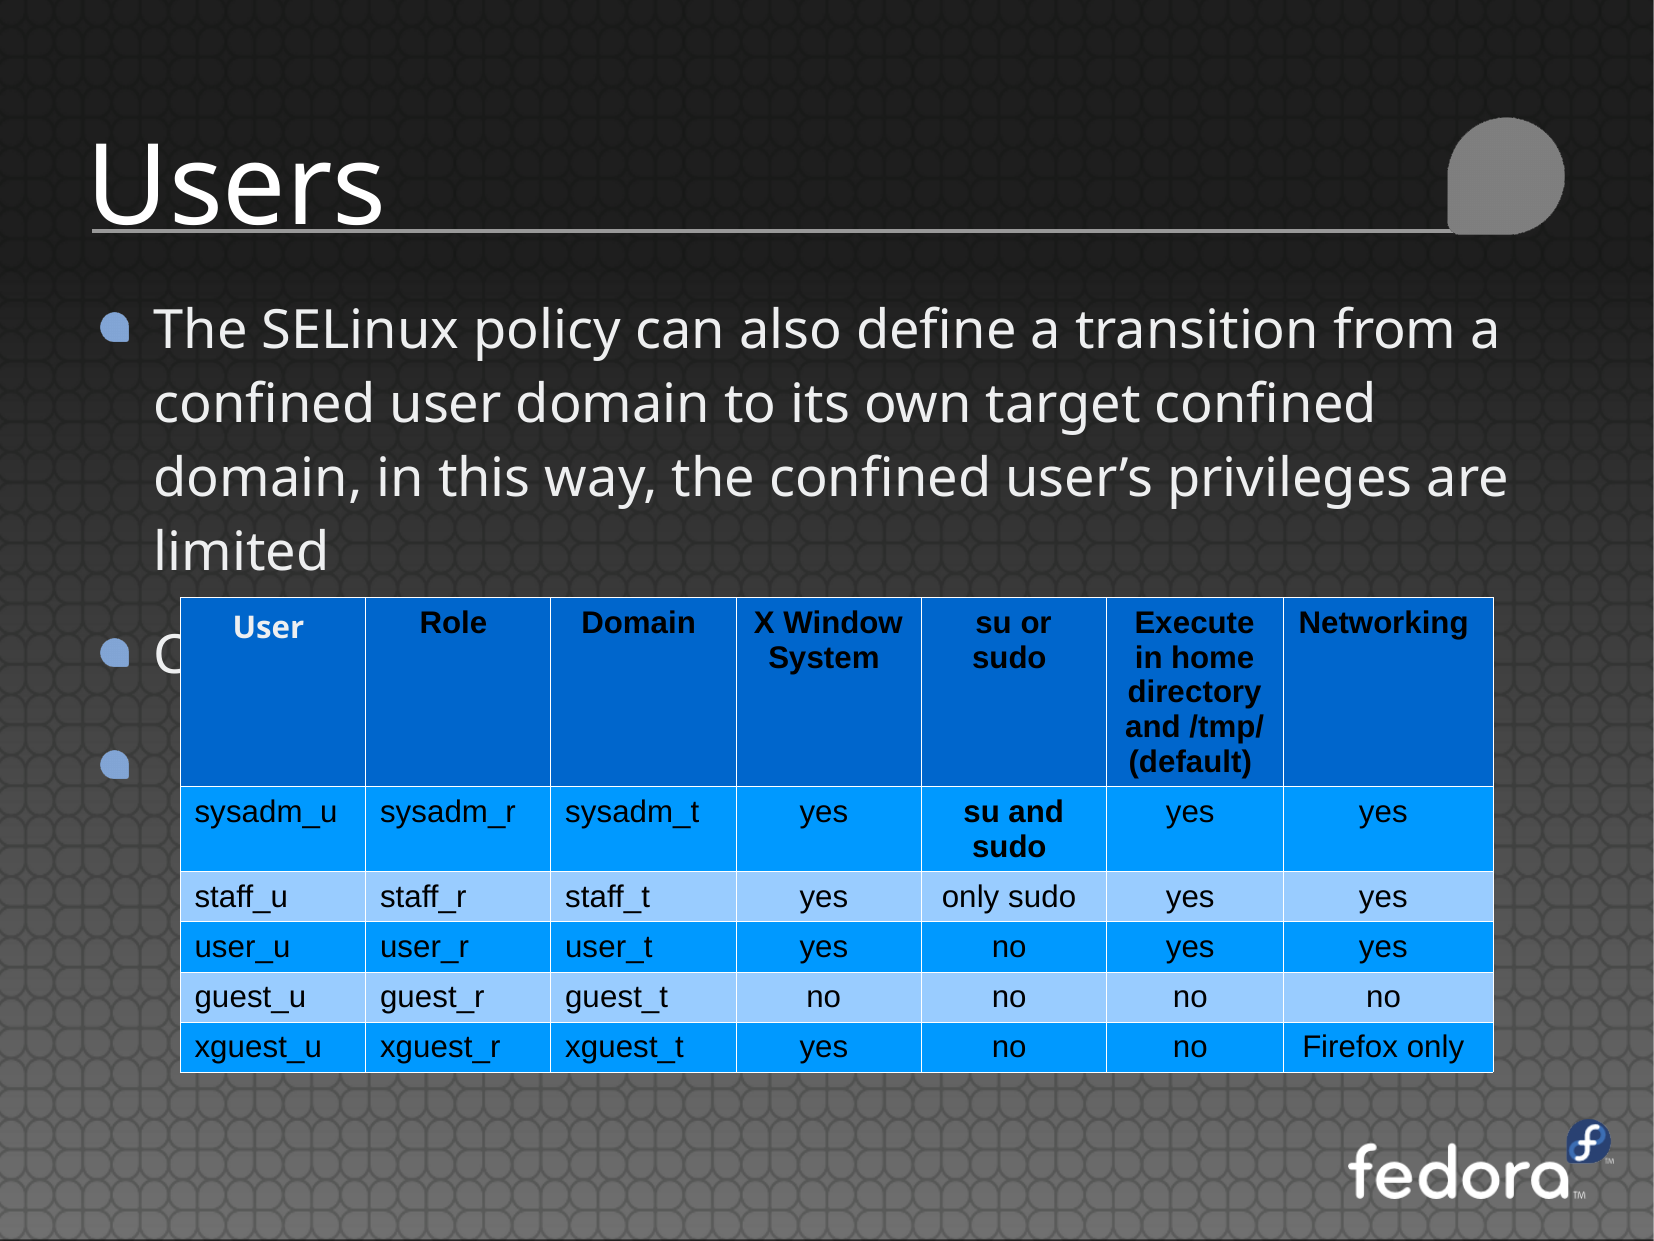

# Users
The SELinux policy can also define a transition from a confined user domain to its own target confined domain, in this way, the confined user’s privileges are limited
Commonly seen user/role/domain
| User | Role | Domain | X Window System | su or sudo | Execute in home directory and /tmp/ (default) | Networking |
| --- | --- | --- | --- | --- | --- | --- |
| sysadm\_u | sysadm\_r | sysadm\_t | yes | su and sudo | yes | yes |
| staff\_u | staff\_r | staff\_t | yes | only sudo | yes | yes |
| user\_u | user\_r | user\_t | yes | no | yes | yes |
| guest\_u | guest\_r | guest\_t | no | no | no | no |
| xguest\_u | xguest\_r | xguest\_t | yes | no | no | Firefox only |